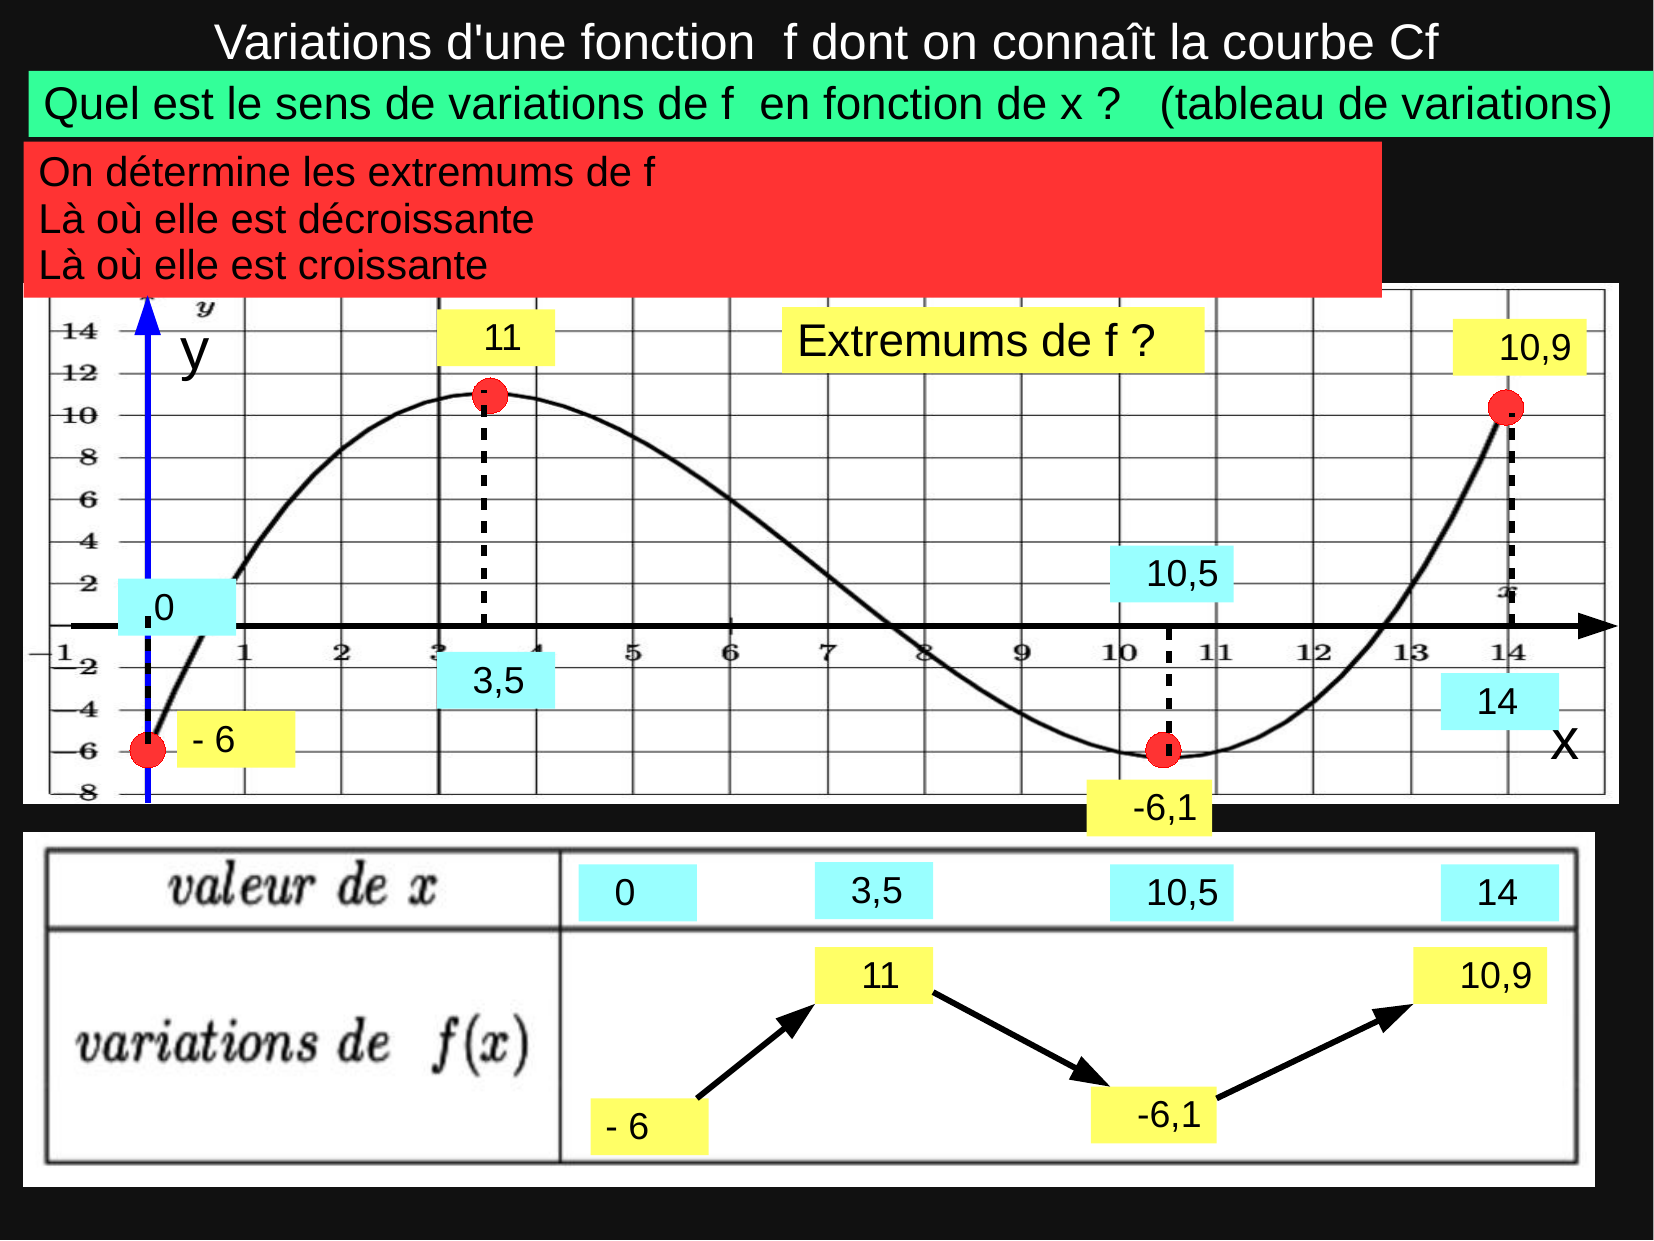

# Variations d'une fonction f dont on connaît la courbe Cf
Quel est le sens de variations de f en fonction de x ? (tableau de variations)
On détermine les extremums de f
Là où elle est décroissante
Là où elle est croissante
Extremums de f ?
 11
y
 10,9
 10,5
 0
 3,5
 14
x
- 6
 -6,1
 3,5
 0
 10,5
 14
14
 11
 10,9
 -6,1
- 6